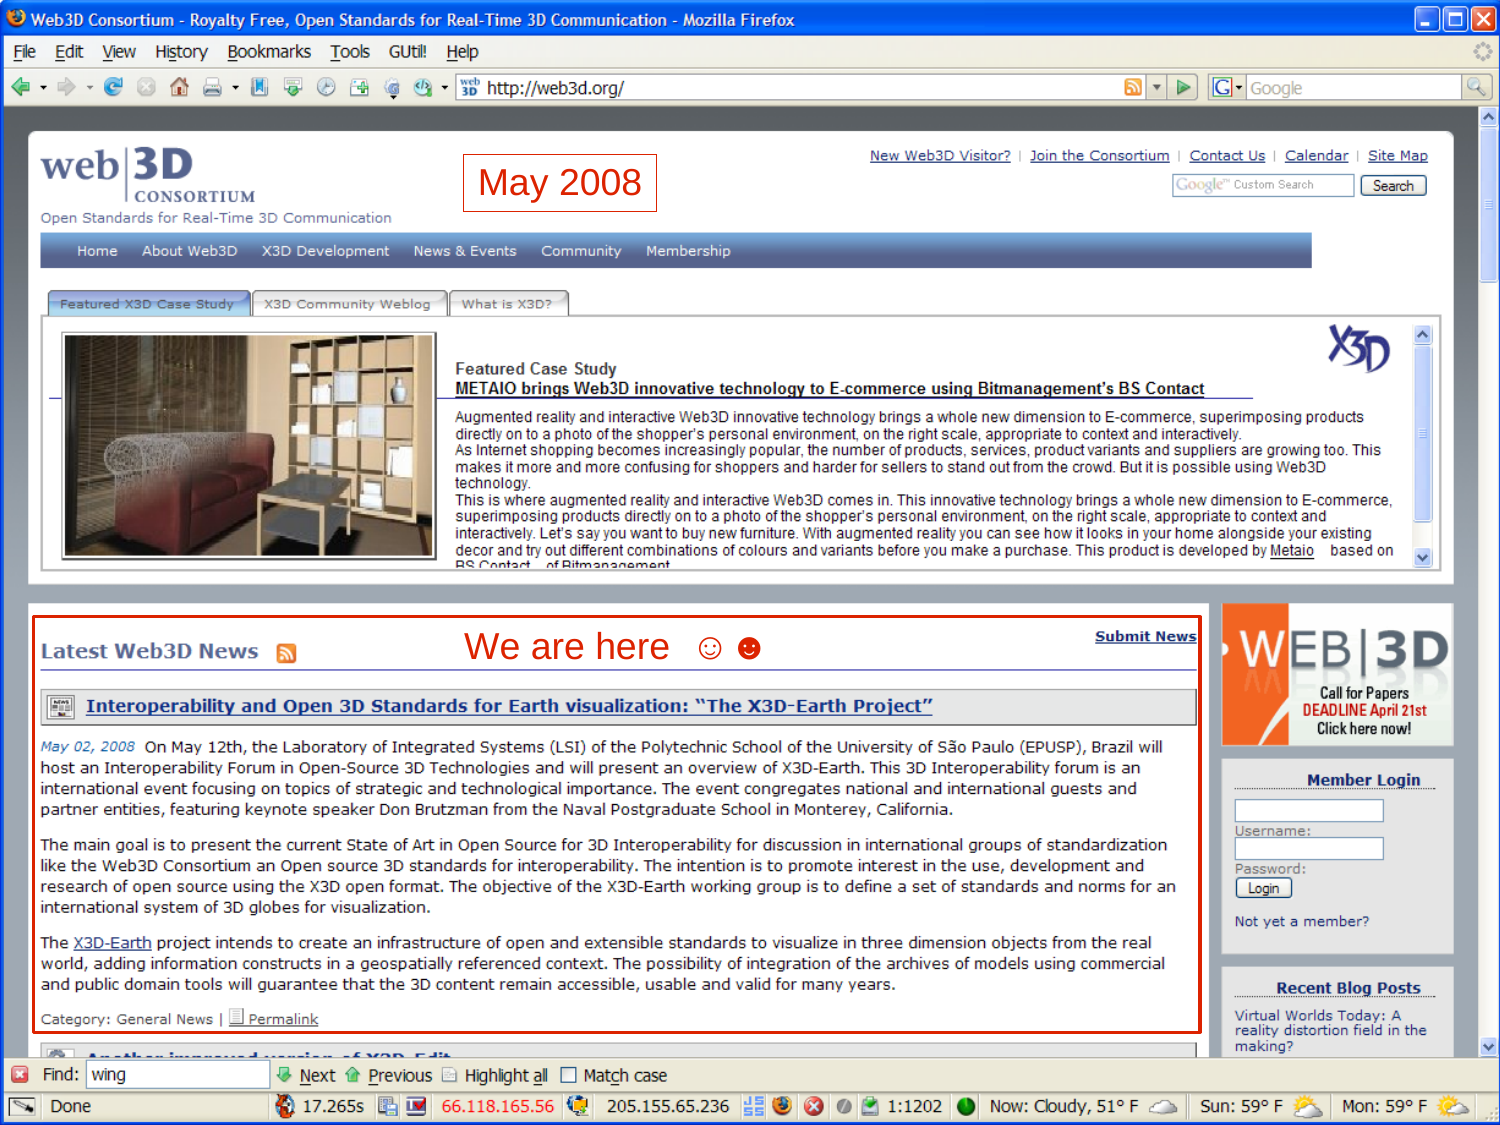

# www.web3D.org May 2008
May 2008
We are here ☺☻